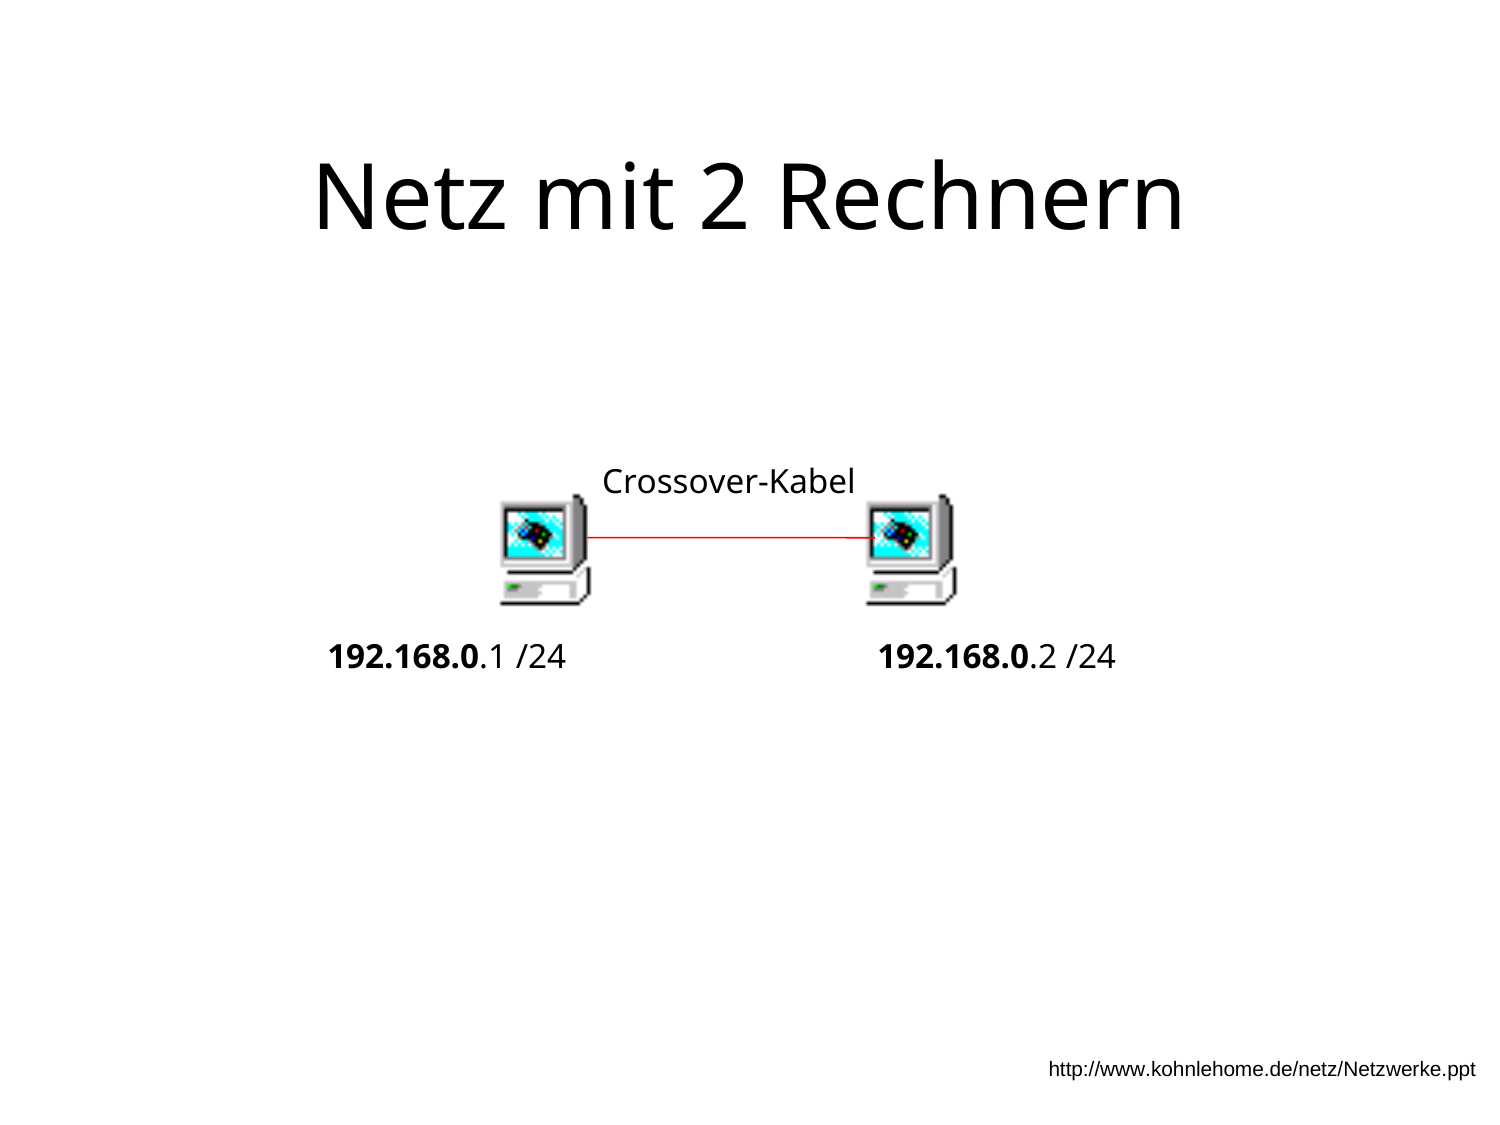

# Netz mit 2 Rechnern
Crossover-Kabel
192.168.0.1 /24
192.168.0.2 /24
http://www.kohnlehome.de/netz/Netzwerke.ppt